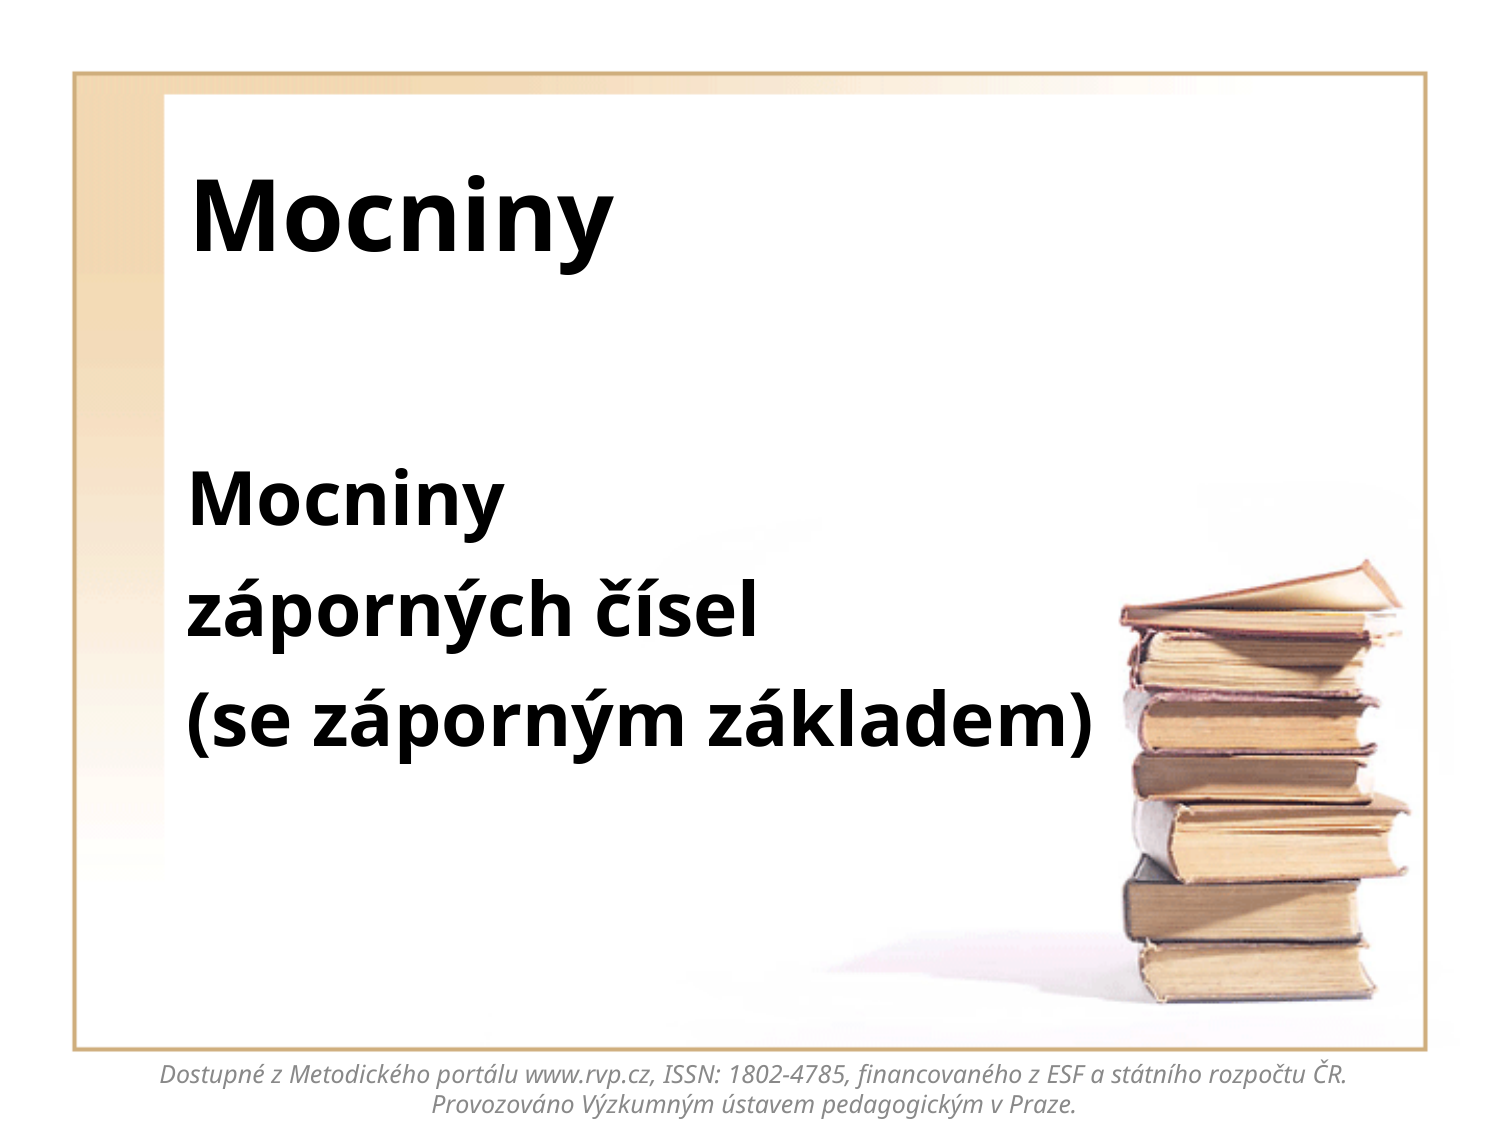

# Mocniny
Mocniny
záporných čísel
(se záporným základem)